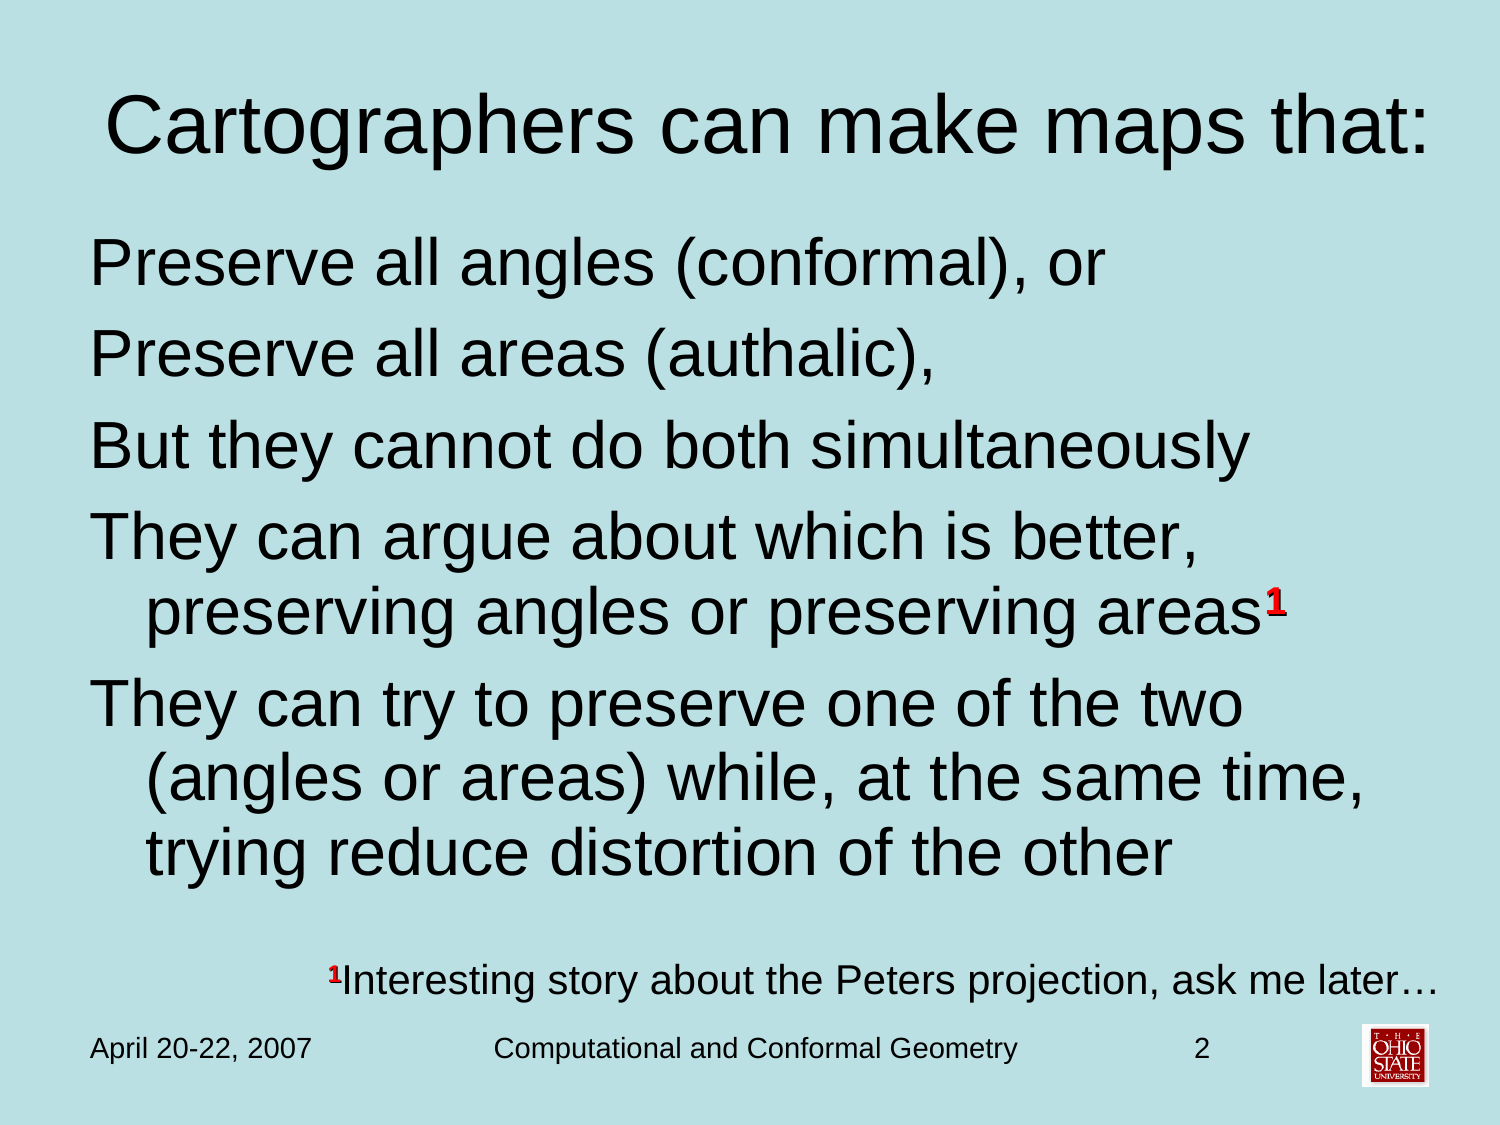

# Cartographers can make maps that:
Preserve all angles (conformal), or
Preserve all areas (authalic),
But they cannot do both simultaneously
They can argue about which is better, preserving angles or preserving areas1
They can try to preserve one of the two (angles or areas) while, at the same time, trying reduce distortion of the other
1Interesting story about the Peters projection, ask me later…
April 20-22, 2007
Computational and Conformal Geometry
2